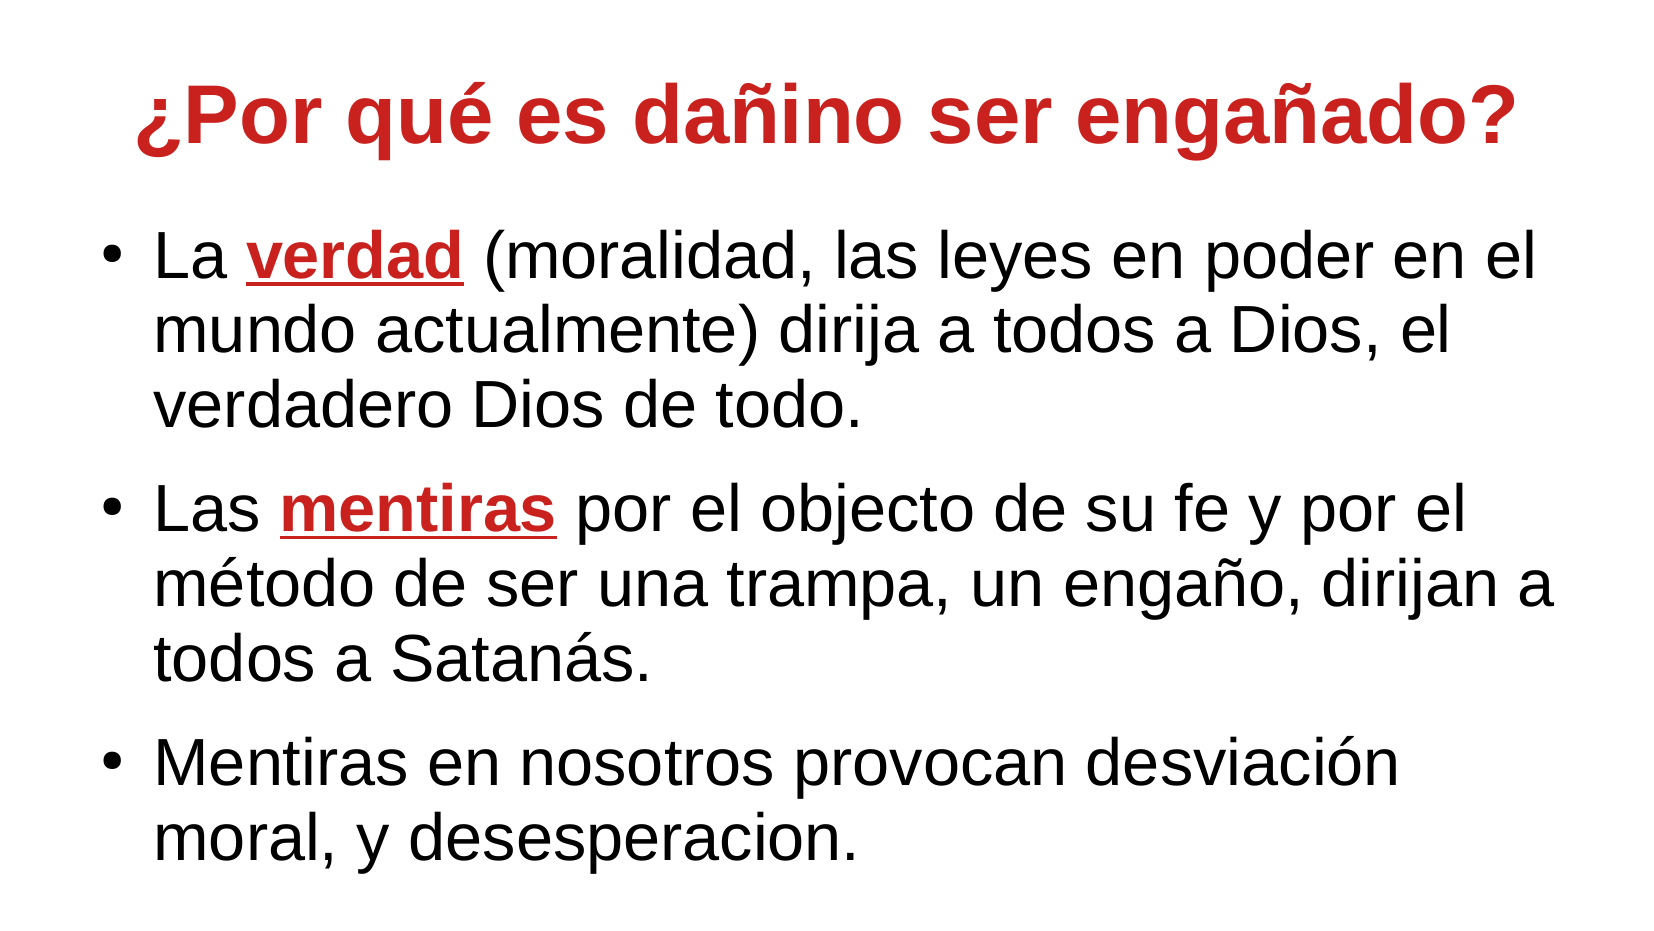

# ¿Por qué es dañino ser engañado?
La verdad (moralidad, las leyes en poder en el mundo actualmente) dirija a todos a Dios, el verdadero Dios de todo.
Las mentiras por el objecto de su fe y por el método de ser una trampa, un engaño, dirijan a todos a Satanás.
Mentiras en nosotros provocan desviación moral, y desesperacion.